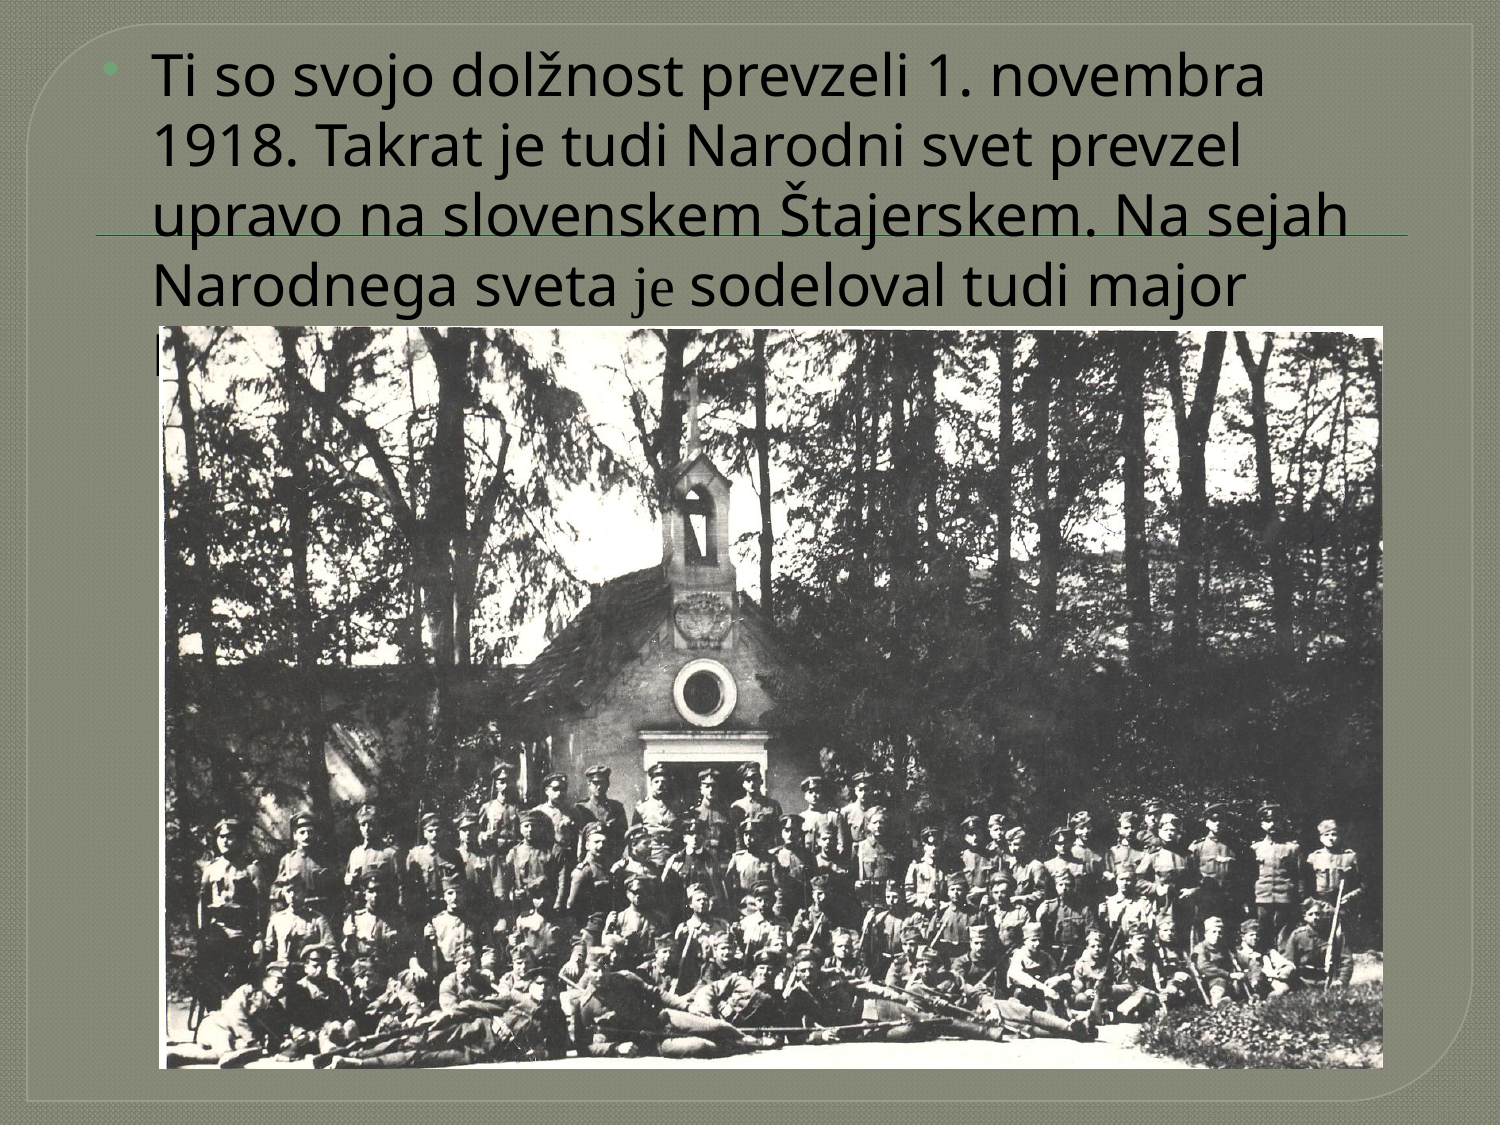

# Ti so svojo dolžnost prevzeli 1. novembra 1918. Takrat je tudi Narodni svet prevzel upravo na slovenskem Štajerskem. Na sejah Narodnega sveta je sodeloval tudi major Rudolf Maister.